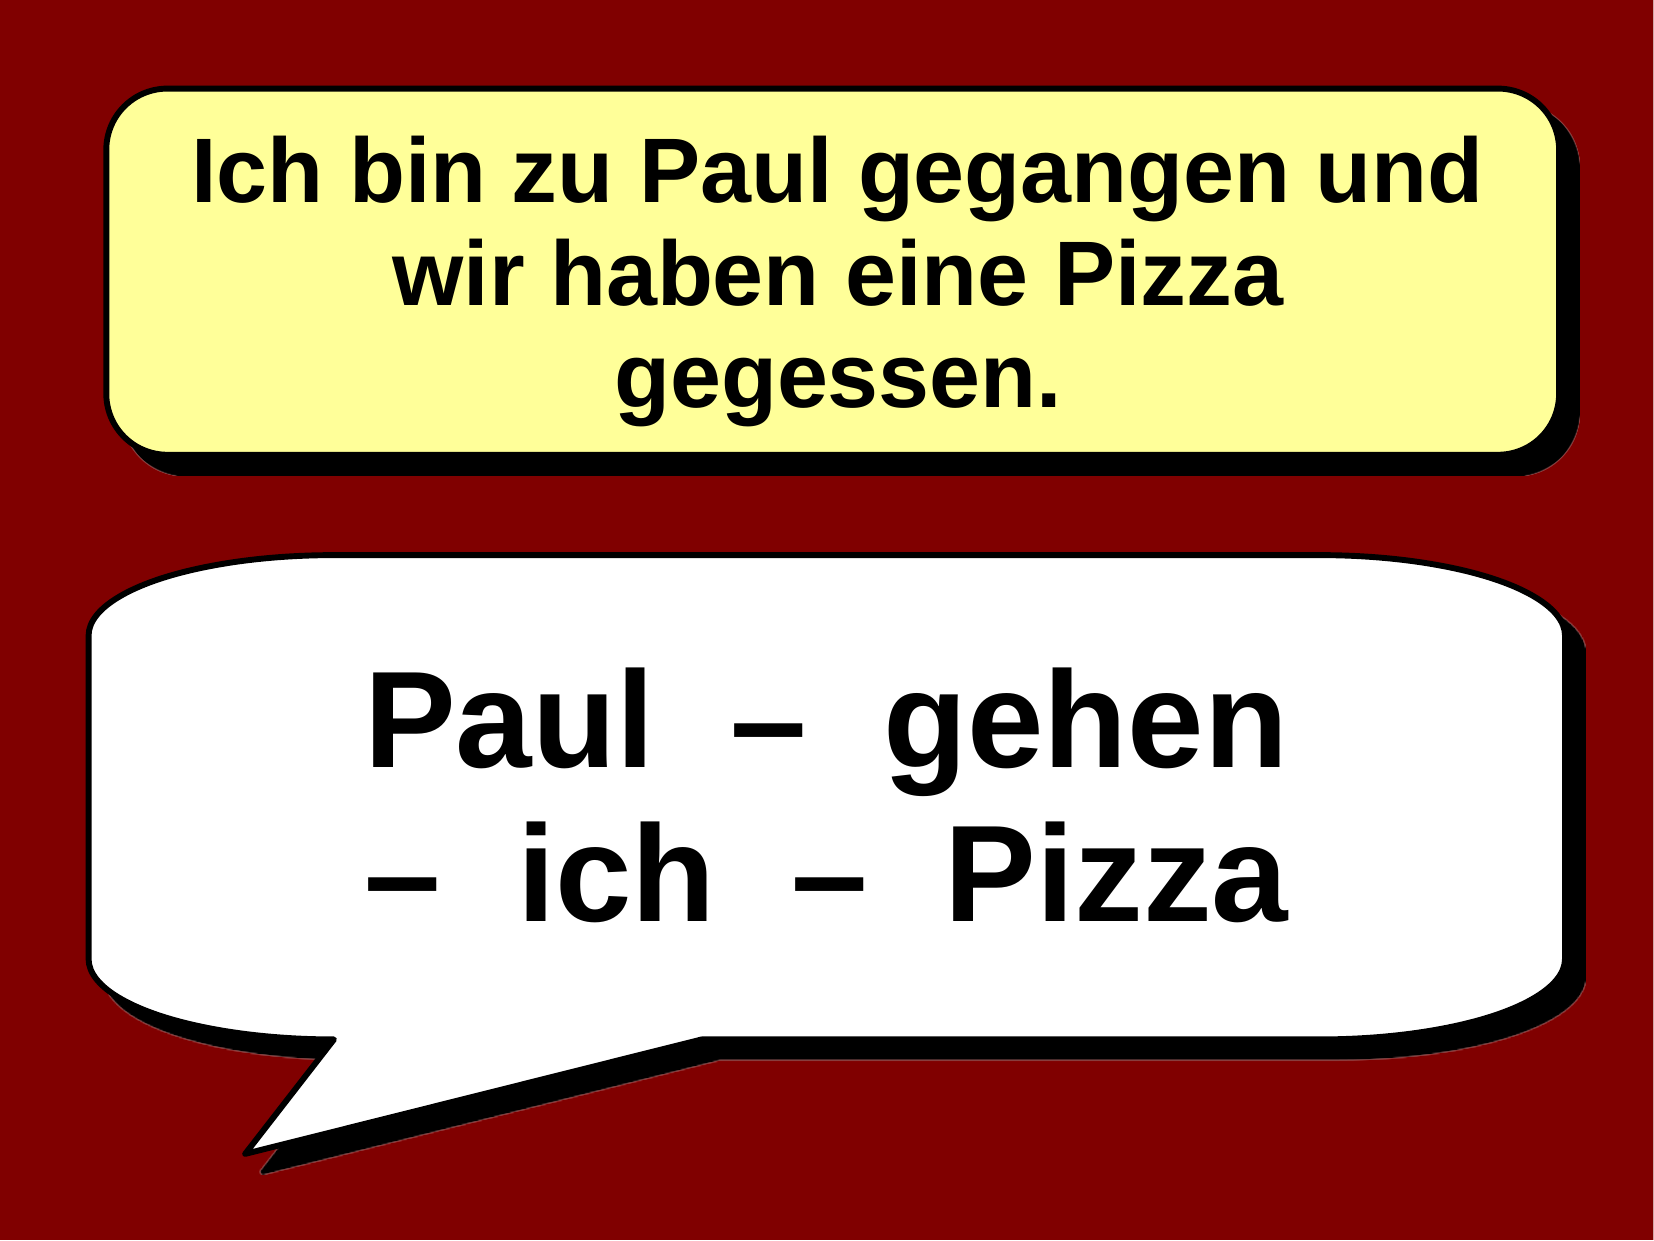

Ich bin zu Paul gegangen und wir haben eine Pizza gegessen.
Paul – gehen
– ich – Pizza